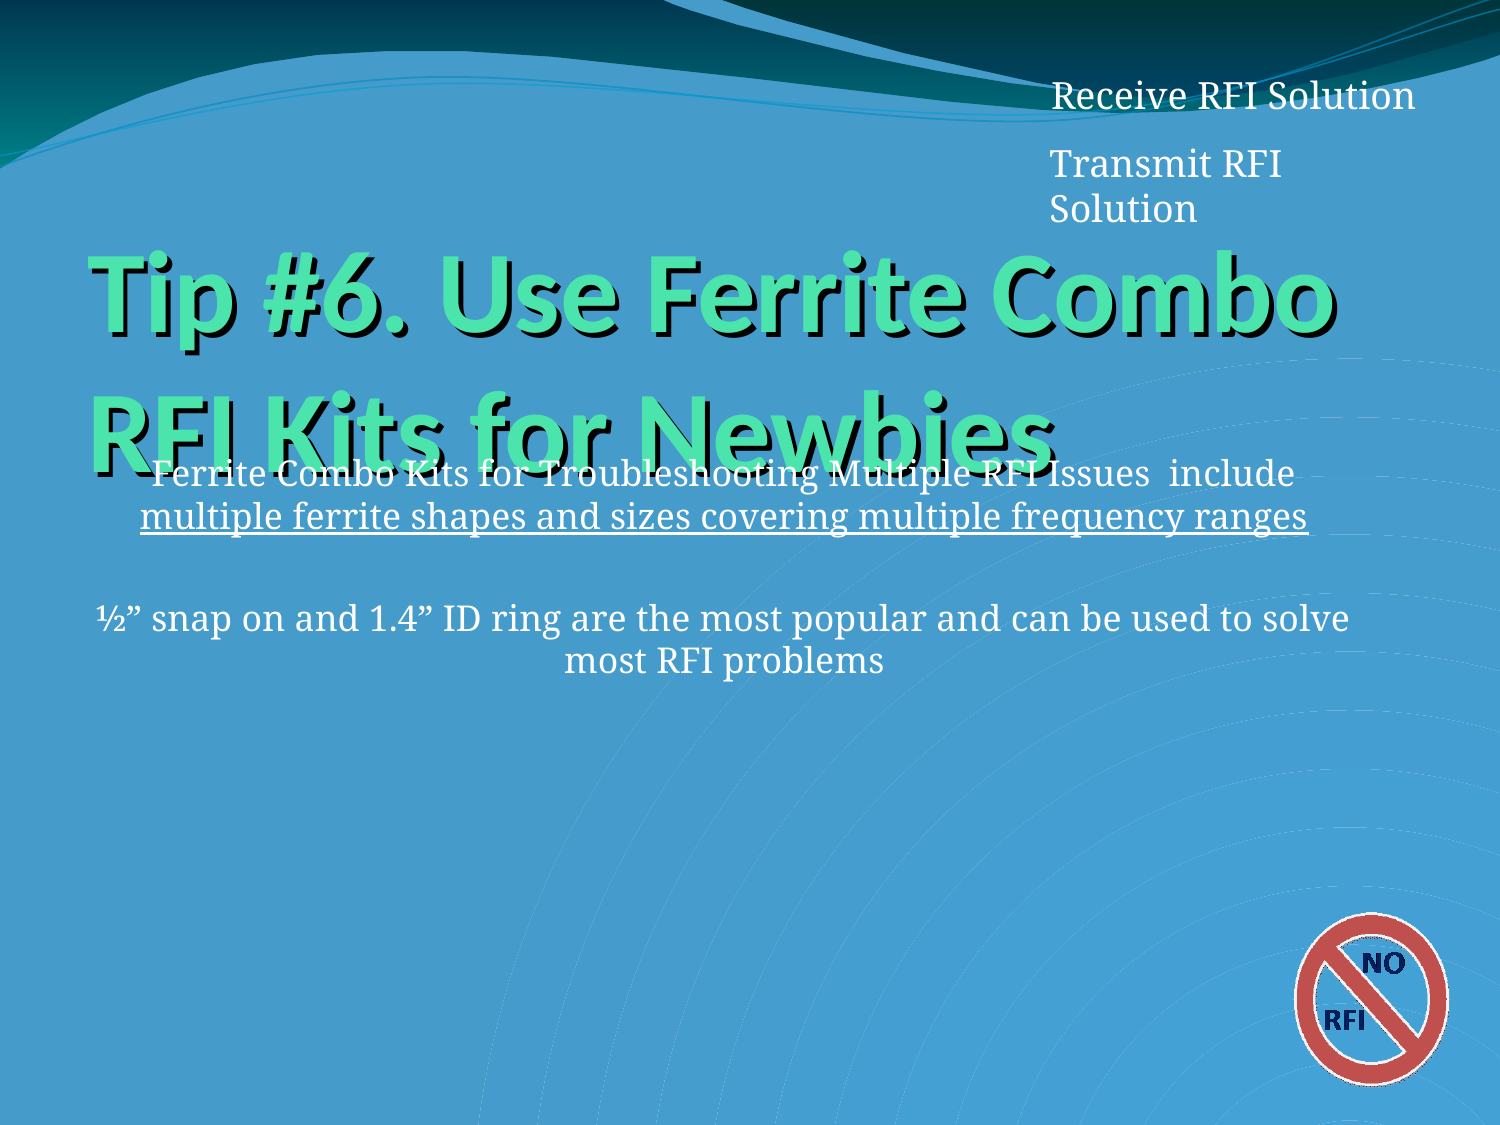

Receive RFI Solution
Transmit RFI Solution
# Tip #6. Use Ferrite Combo RFI Kits for Newbies
Ferrite Combo Kits for Troubleshooting Multiple RFI Issues include multiple ferrite shapes and sizes covering multiple frequency ranges
½” snap on and 1.4” ID ring are the most popular and can be used to solve most RFI problems